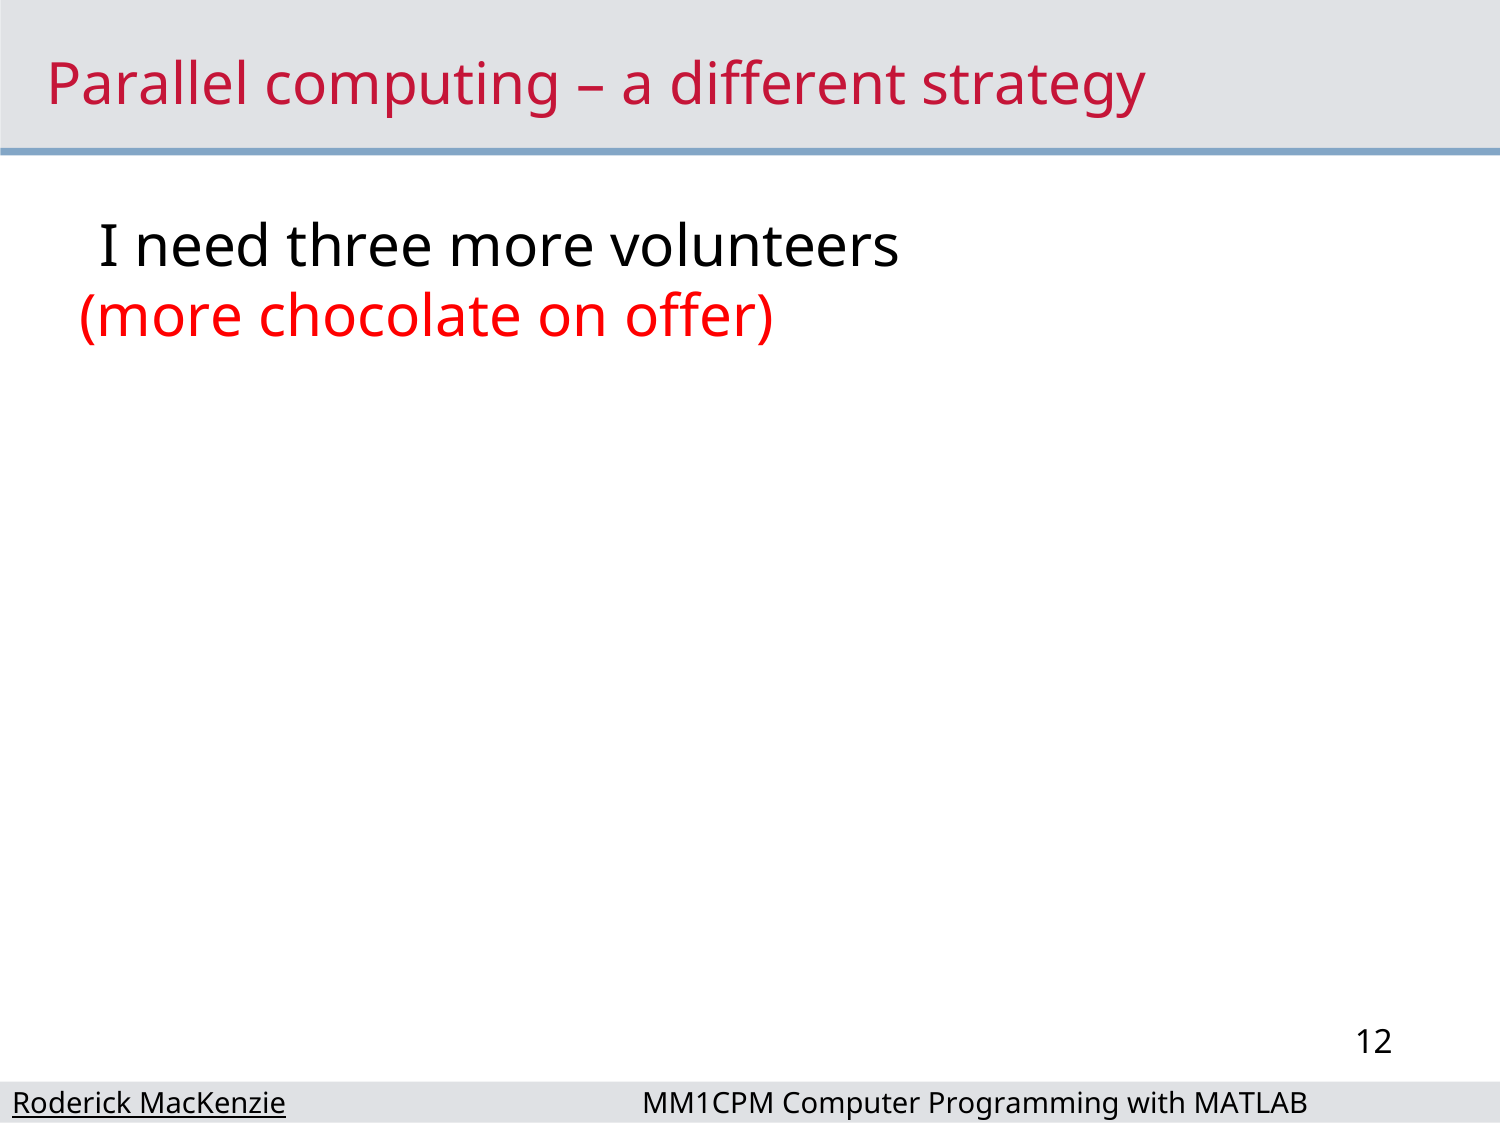

# Parallel computing – a different strategy
I need three more volunteers (more chocolate on offer)